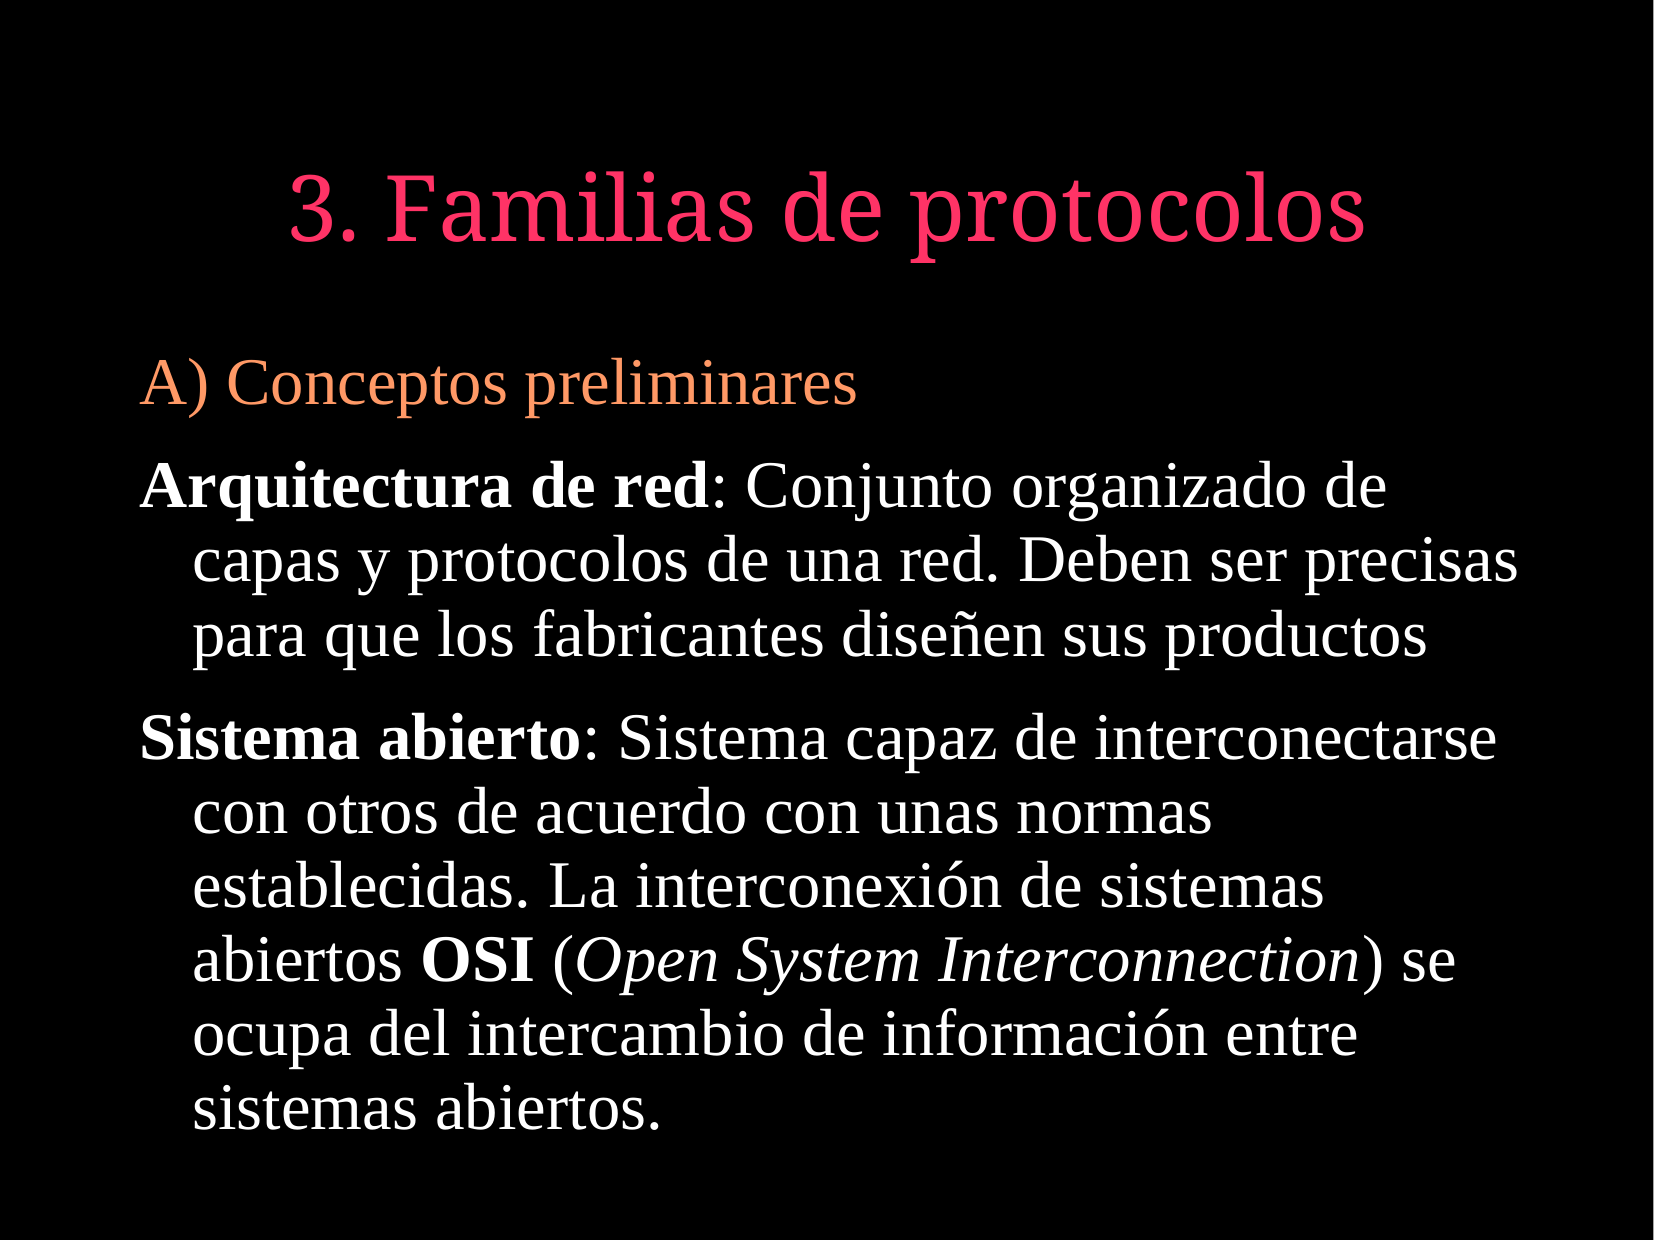

# 3. Familias de protocolos
A) Conceptos preliminares
Arquitectura de red: Conjunto organizado de capas y protocolos de una red. Deben ser precisas para que los fabricantes diseñen sus productos
Sistema abierto: Sistema capaz de interconectarse con otros de acuerdo con unas normas establecidas. La interconexión de sistemas abiertos OSI (Open System Interconnection) se ocupa del intercambio de información entre sistemas abiertos.